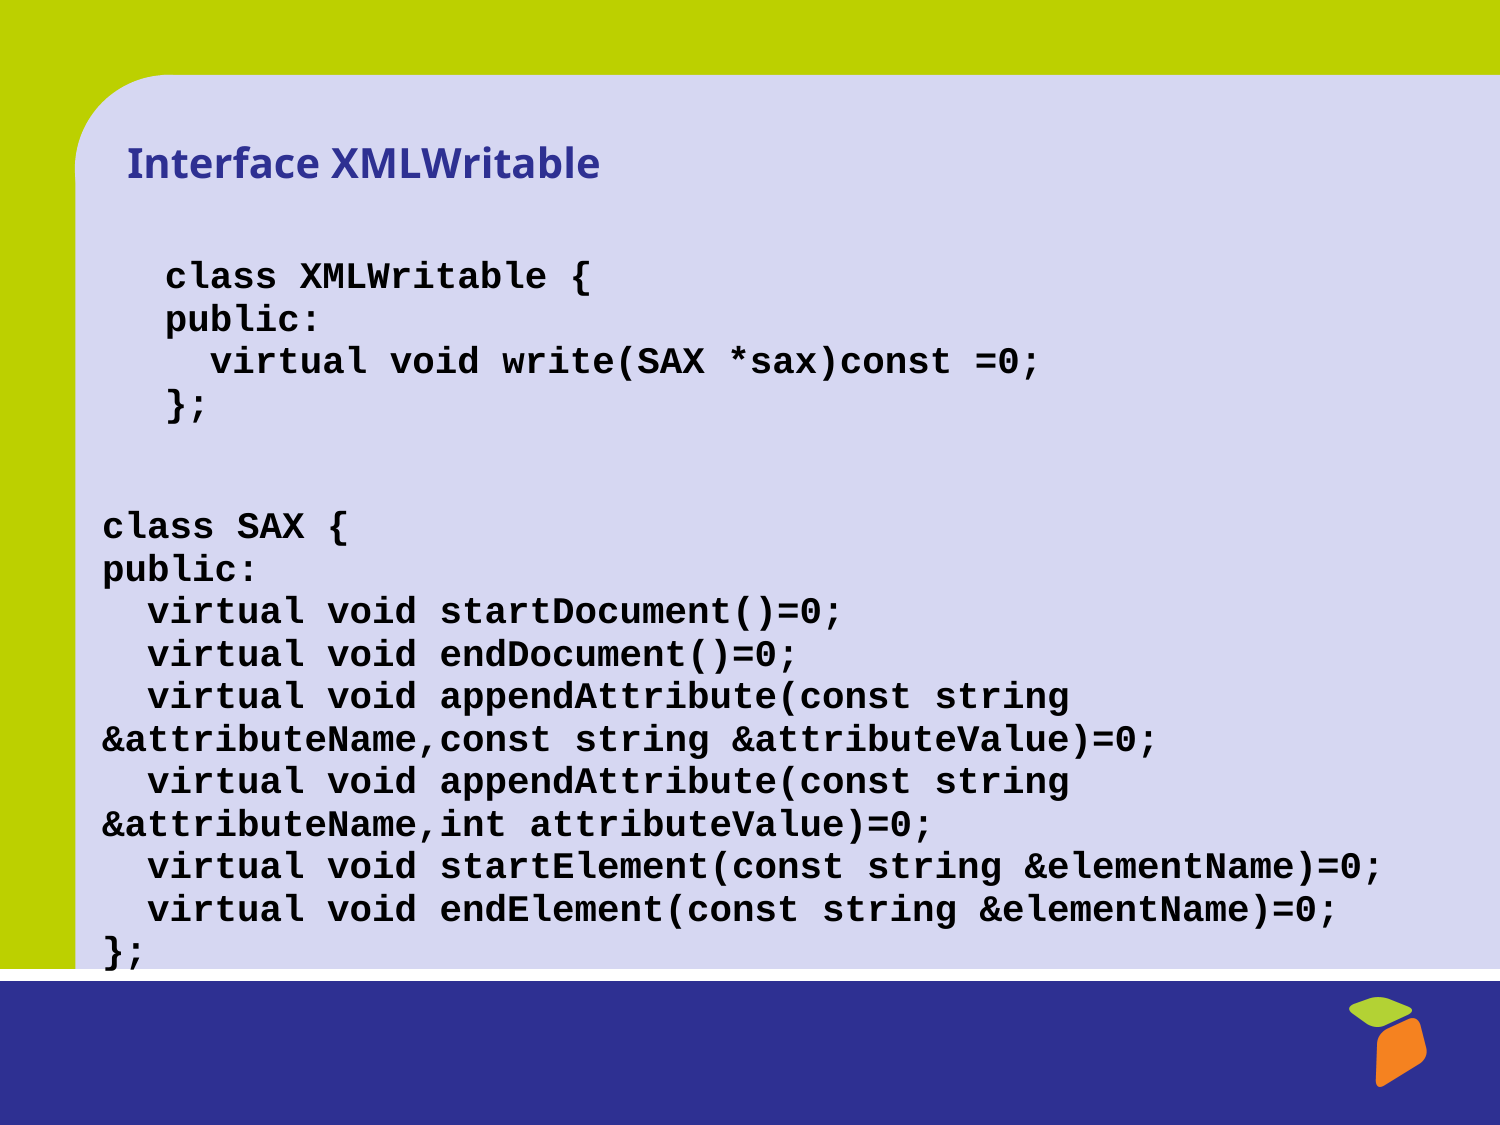

# Interface XMLWritable
class XMLWritable {
public:
 virtual void write(SAX *sax)const =0;
};
class SAX {
public:
 virtual void startDocument()=0;
 virtual void endDocument()=0;
 virtual void appendAttribute(const string &attributeName,const string &attributeValue)=0;
 virtual void appendAttribute(const string &attributeName,int attributeValue)=0;
 virtual void startElement(const string &elementName)=0;
 virtual void endElement(const string &elementName)=0;
};